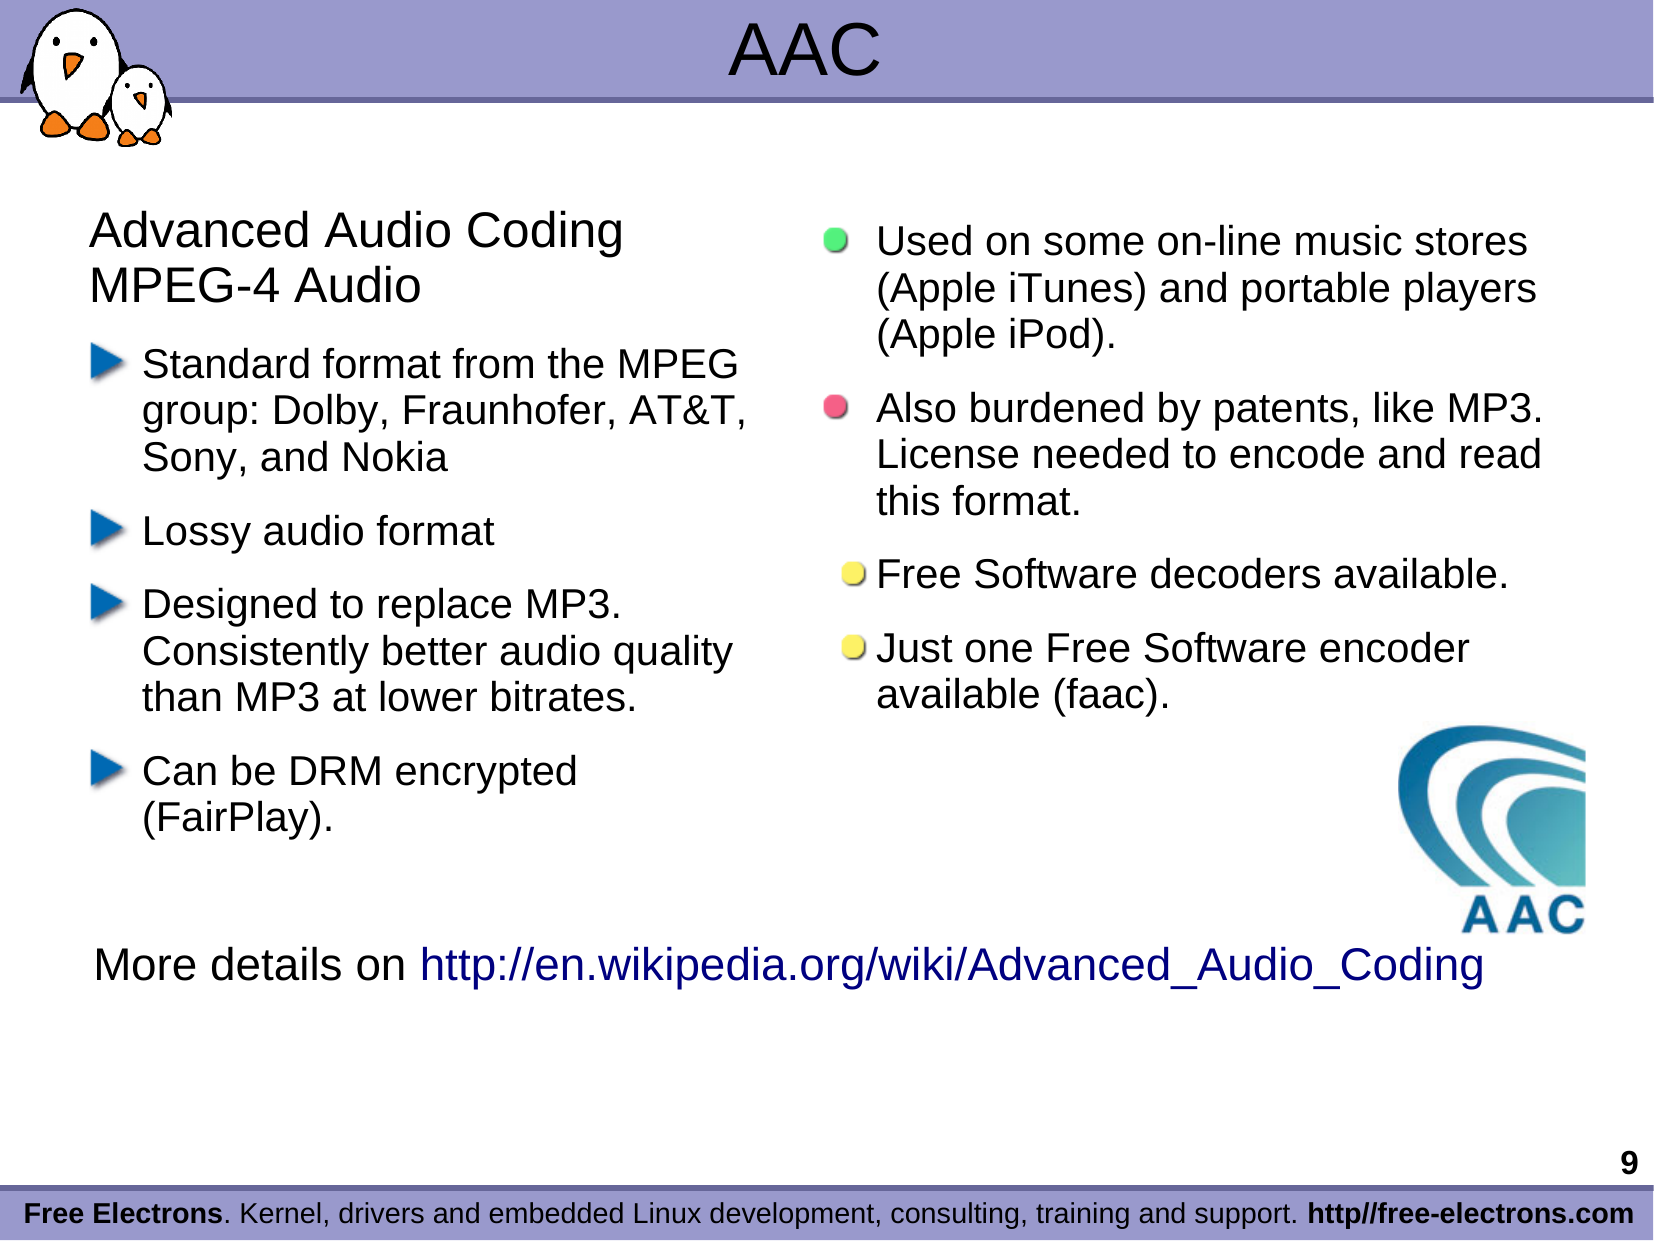

# AAC
Advanced Audio Coding
MPEG-4 Audio
Standard format from the MPEG group: Dolby, Fraunhofer, AT&T, Sony, and Nokia
Lossy audio format
Designed to replace MP3. Consistently better audio quality than MP3 at lower bitrates.
Can be DRM encrypted (FairPlay).
Used on some on-line music stores (Apple iTunes) and portable players (Apple iPod).
Also burdened by patents, like MP3. License needed to encode and read this format.
Free Software decoders available.
Just one Free Software encoder available (faac).
More details on http://en.wikipedia.org/wiki/Advanced_Audio_Coding